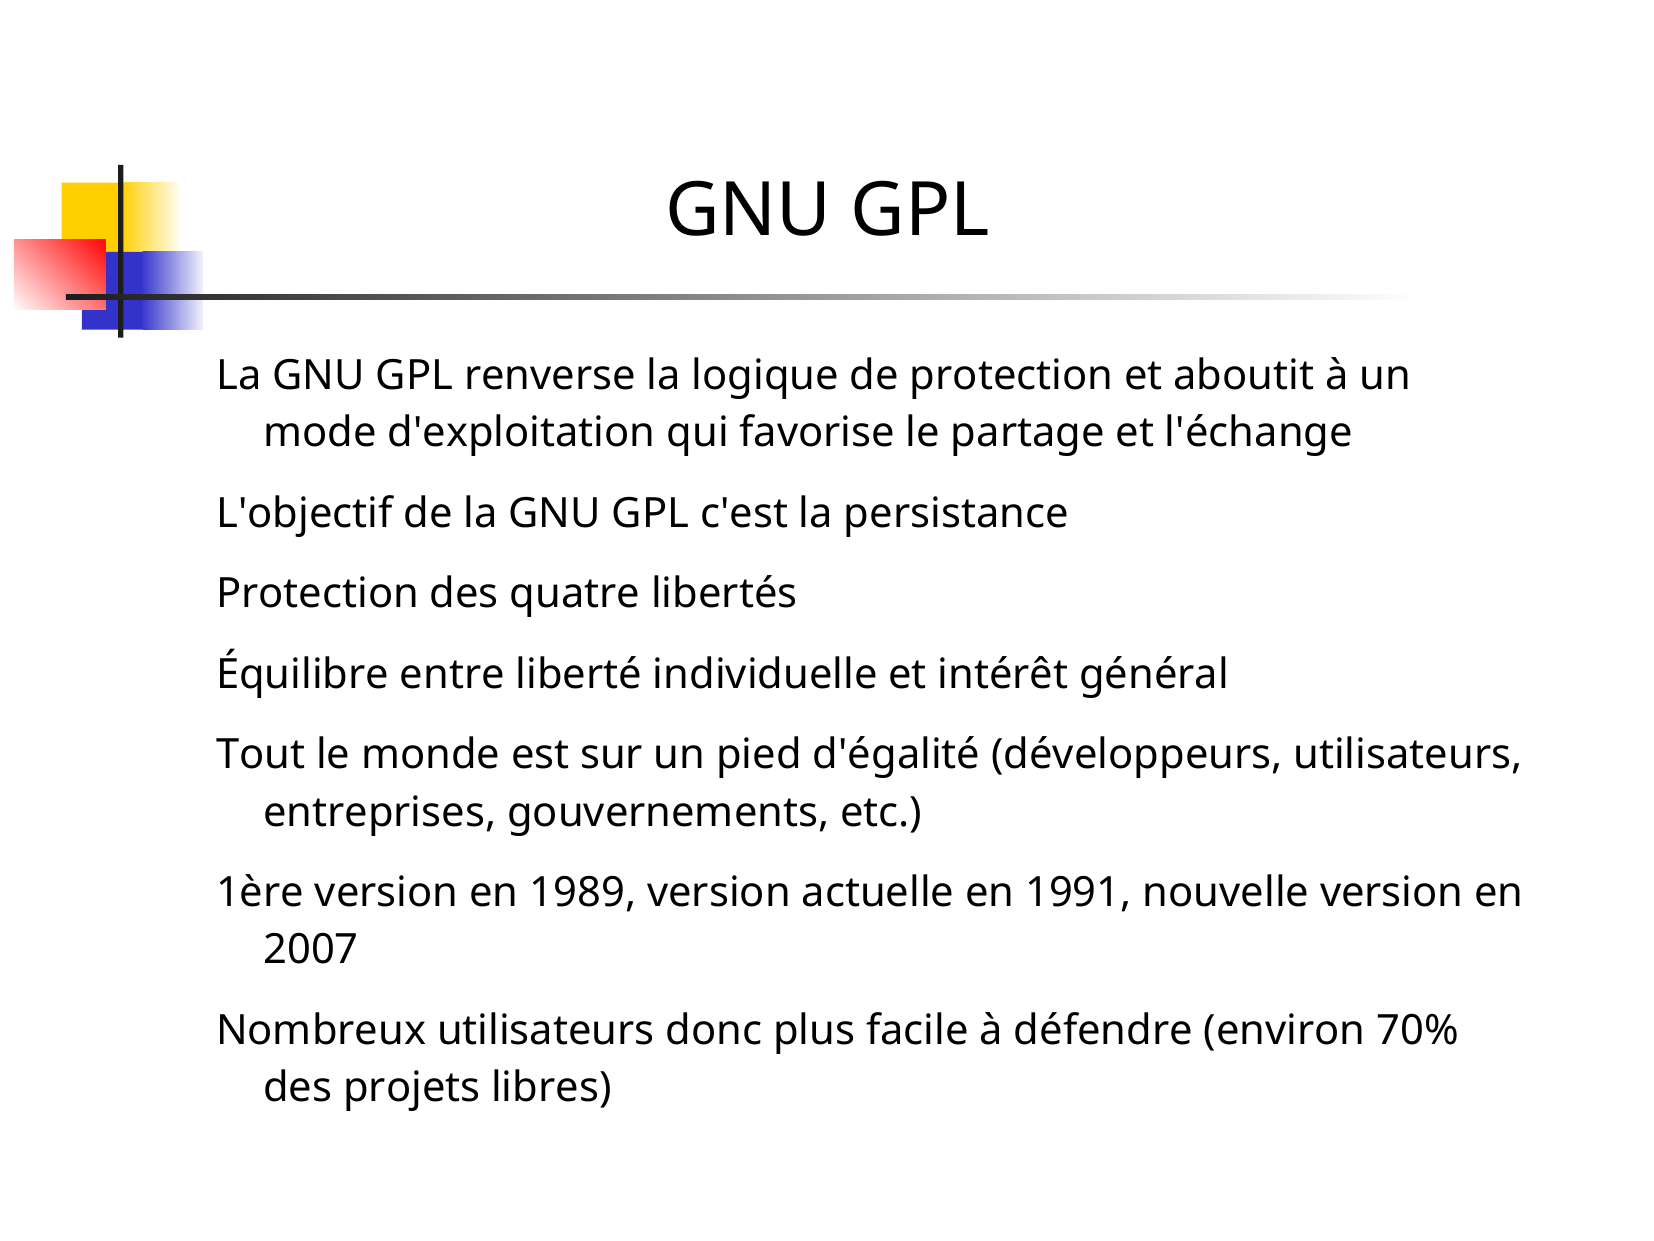

# GNU GPL
La GNU GPL renverse la logique de protection et aboutit à un mode d'exploitation qui favorise le partage et l'échange
L'objectif de la GNU GPL c'est la persistance
Protection des quatre libertés
Équilibre entre liberté individuelle et intérêt général
Tout le monde est sur un pied d'égalité (développeurs, utilisateurs, entreprises, gouvernements, etc.)
1ère version en 1989, version actuelle en 1991, nouvelle version en 2007
Nombreux utilisateurs donc plus facile à défendre (environ 70% des projets libres)